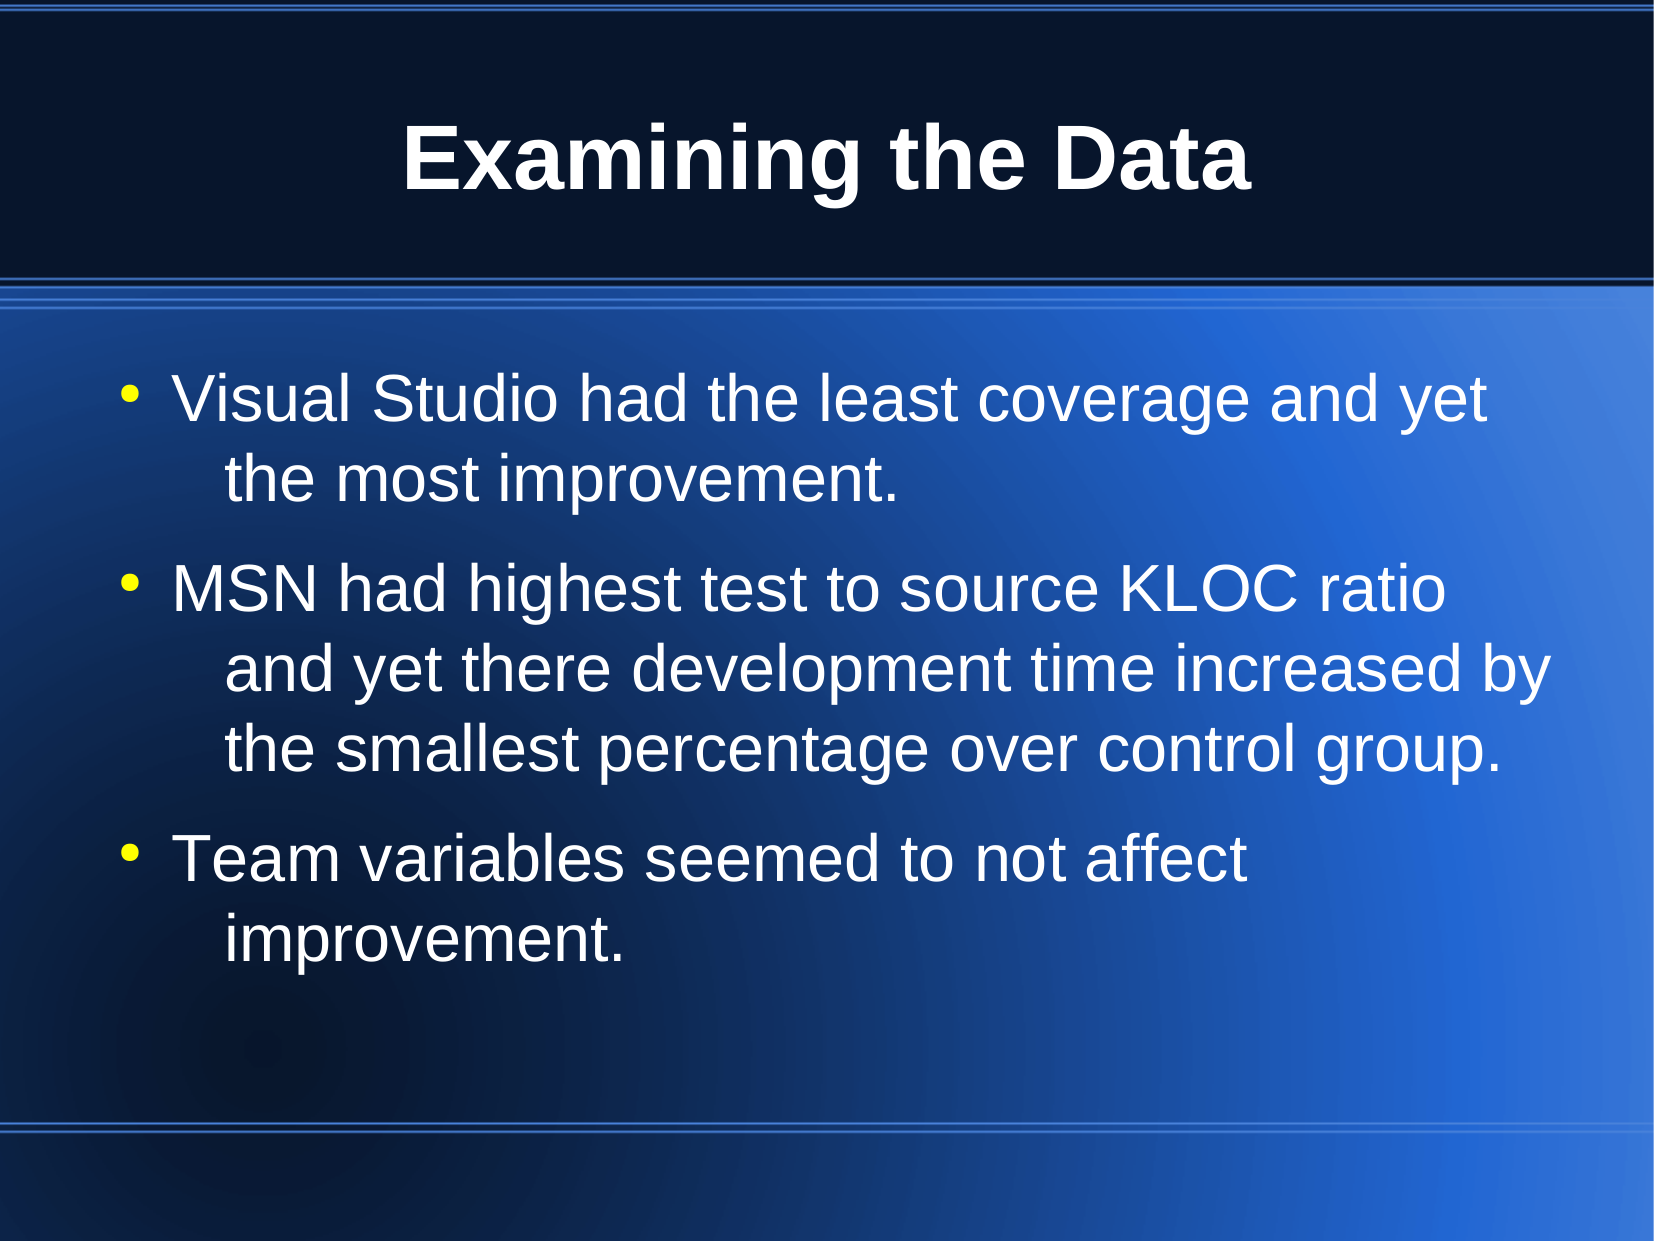

# Examining the Data
Visual Studio had the least coverage and yet the most improvement.
MSN had highest test to source KLOC ratio and yet there development time increased by the smallest percentage over control group.
Team variables seemed to not affect improvement.